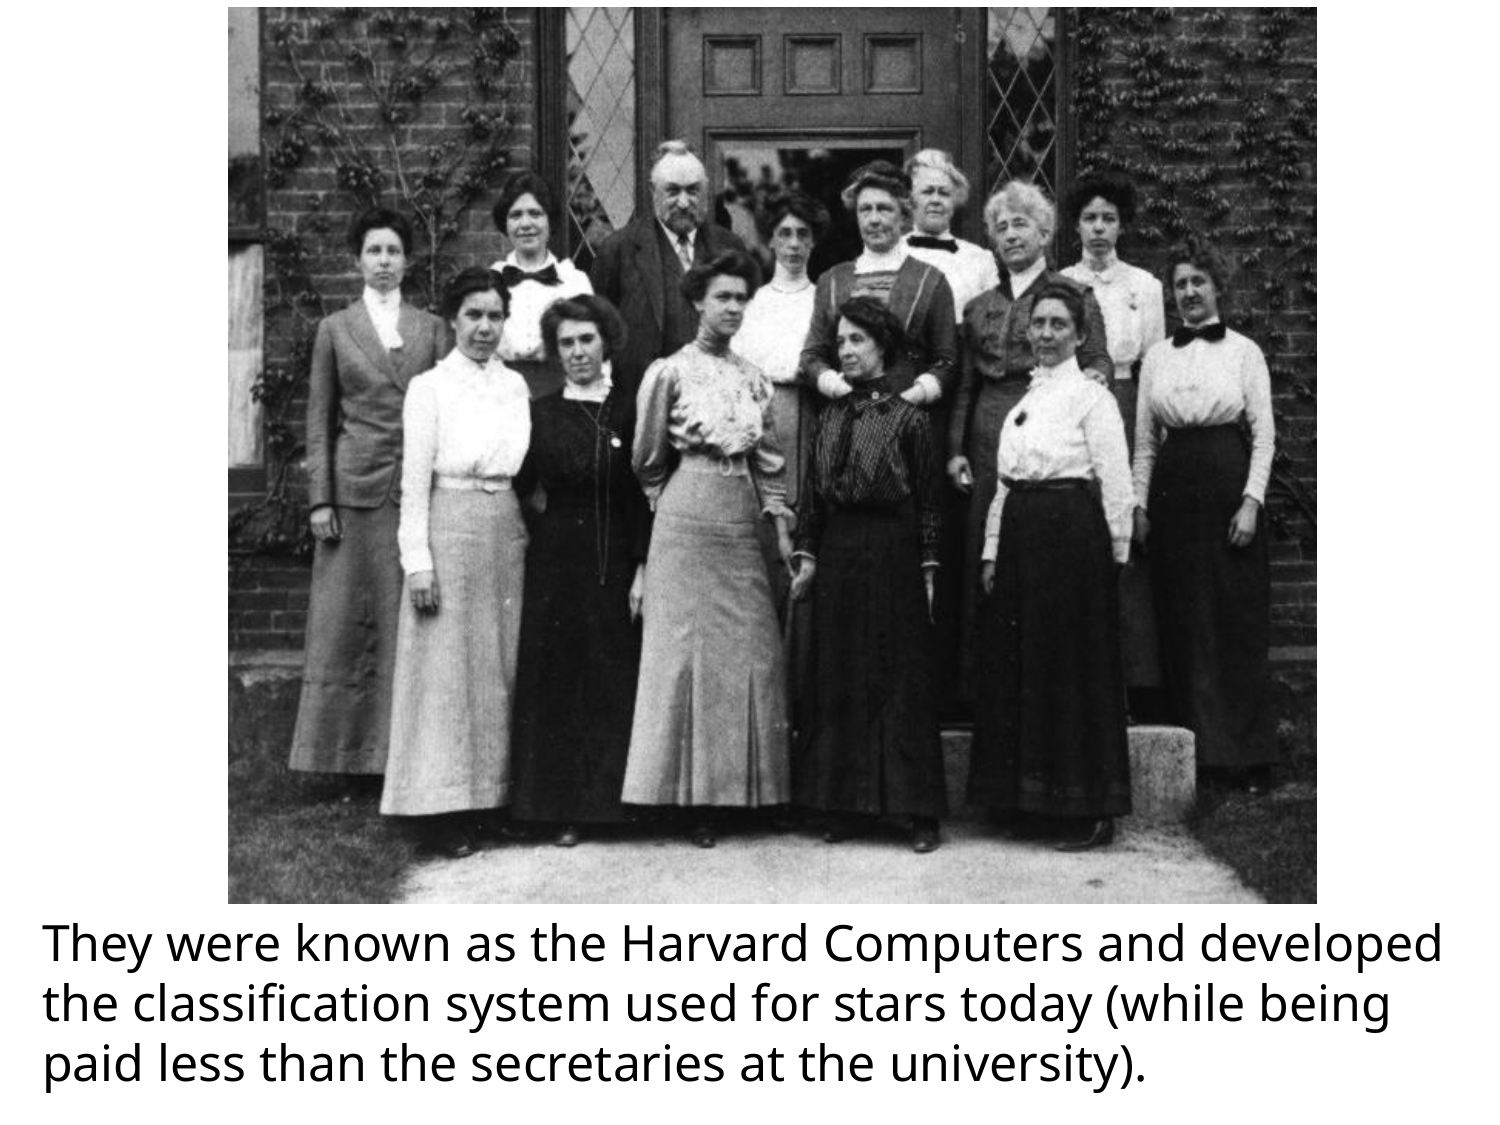

They were known as the Harvard Computers and developed the classification system used for stars today (while being paid less than the secretaries at the university).